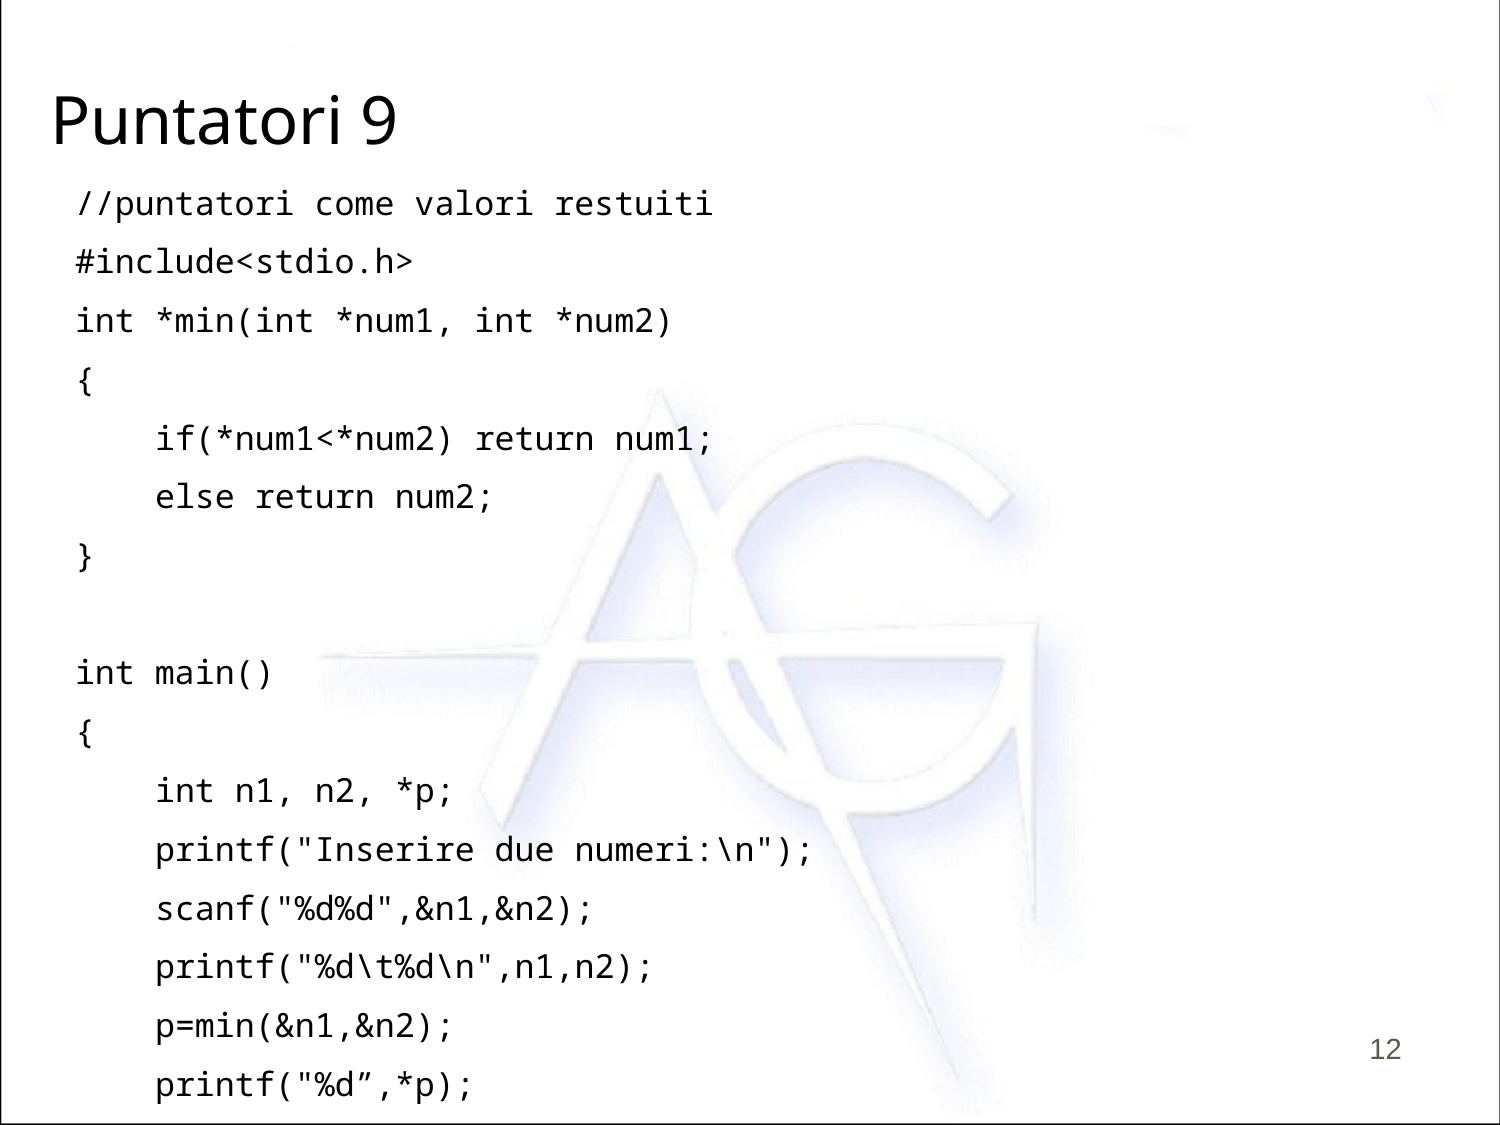

# Puntatori 9
//puntatori come valori restuiti
#include<stdio.h>
int *min(int *num1, int *num2)
{
 if(*num1<*num2) return num1;
 else return num2;
}
int main()
{
 int n1, n2, *p;
 printf("Inserire due numeri:\n");
 scanf("%d%d",&n1,&n2);
 printf("%d\t%d\n",n1,n2);
 p=min(&n1,&n2);
 printf("%d”,*p);
}
12